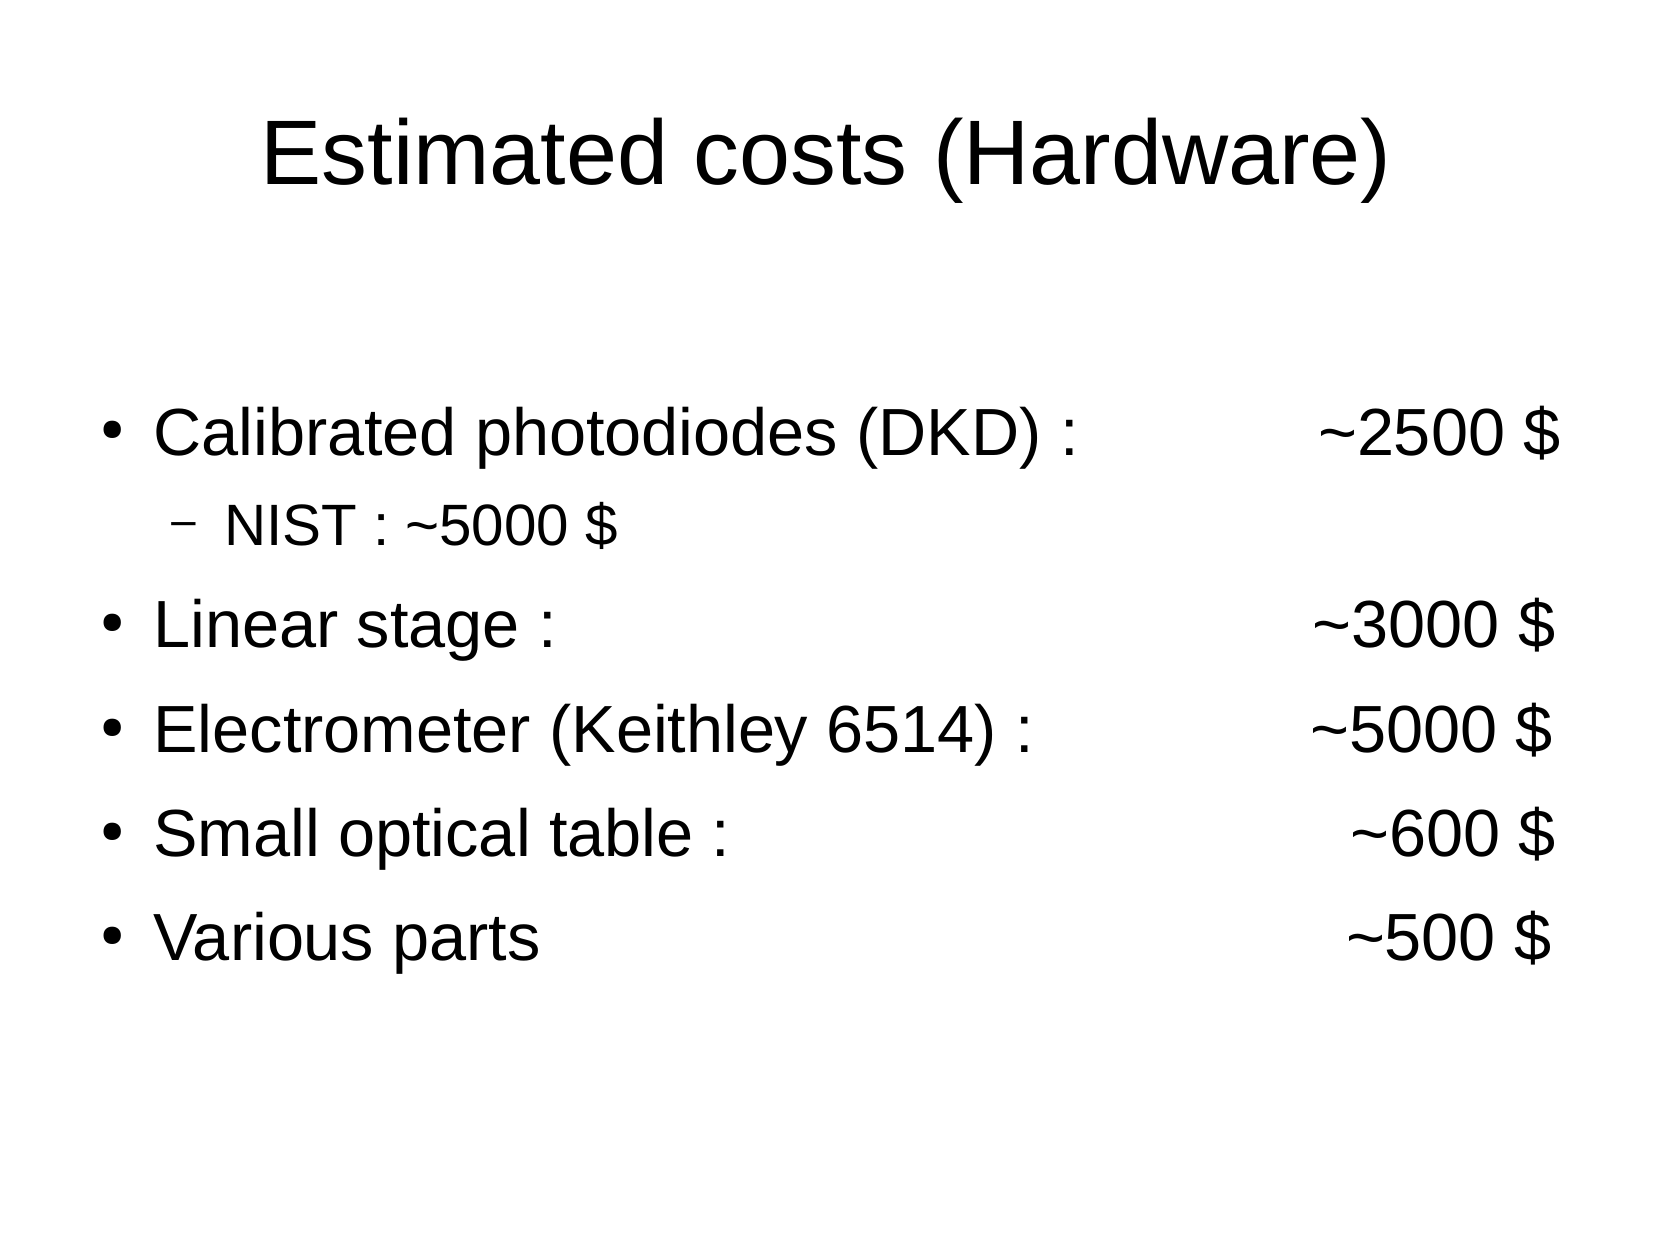

# Estimated costs (Hardware)
Calibrated photodiodes (DKD) : ~2500 $
NIST : ~5000 $
Linear stage : ~3000 $
Electrometer (Keithley 6514) : ~5000 $
Small optical table : ~600 $
Various parts  ~500 $